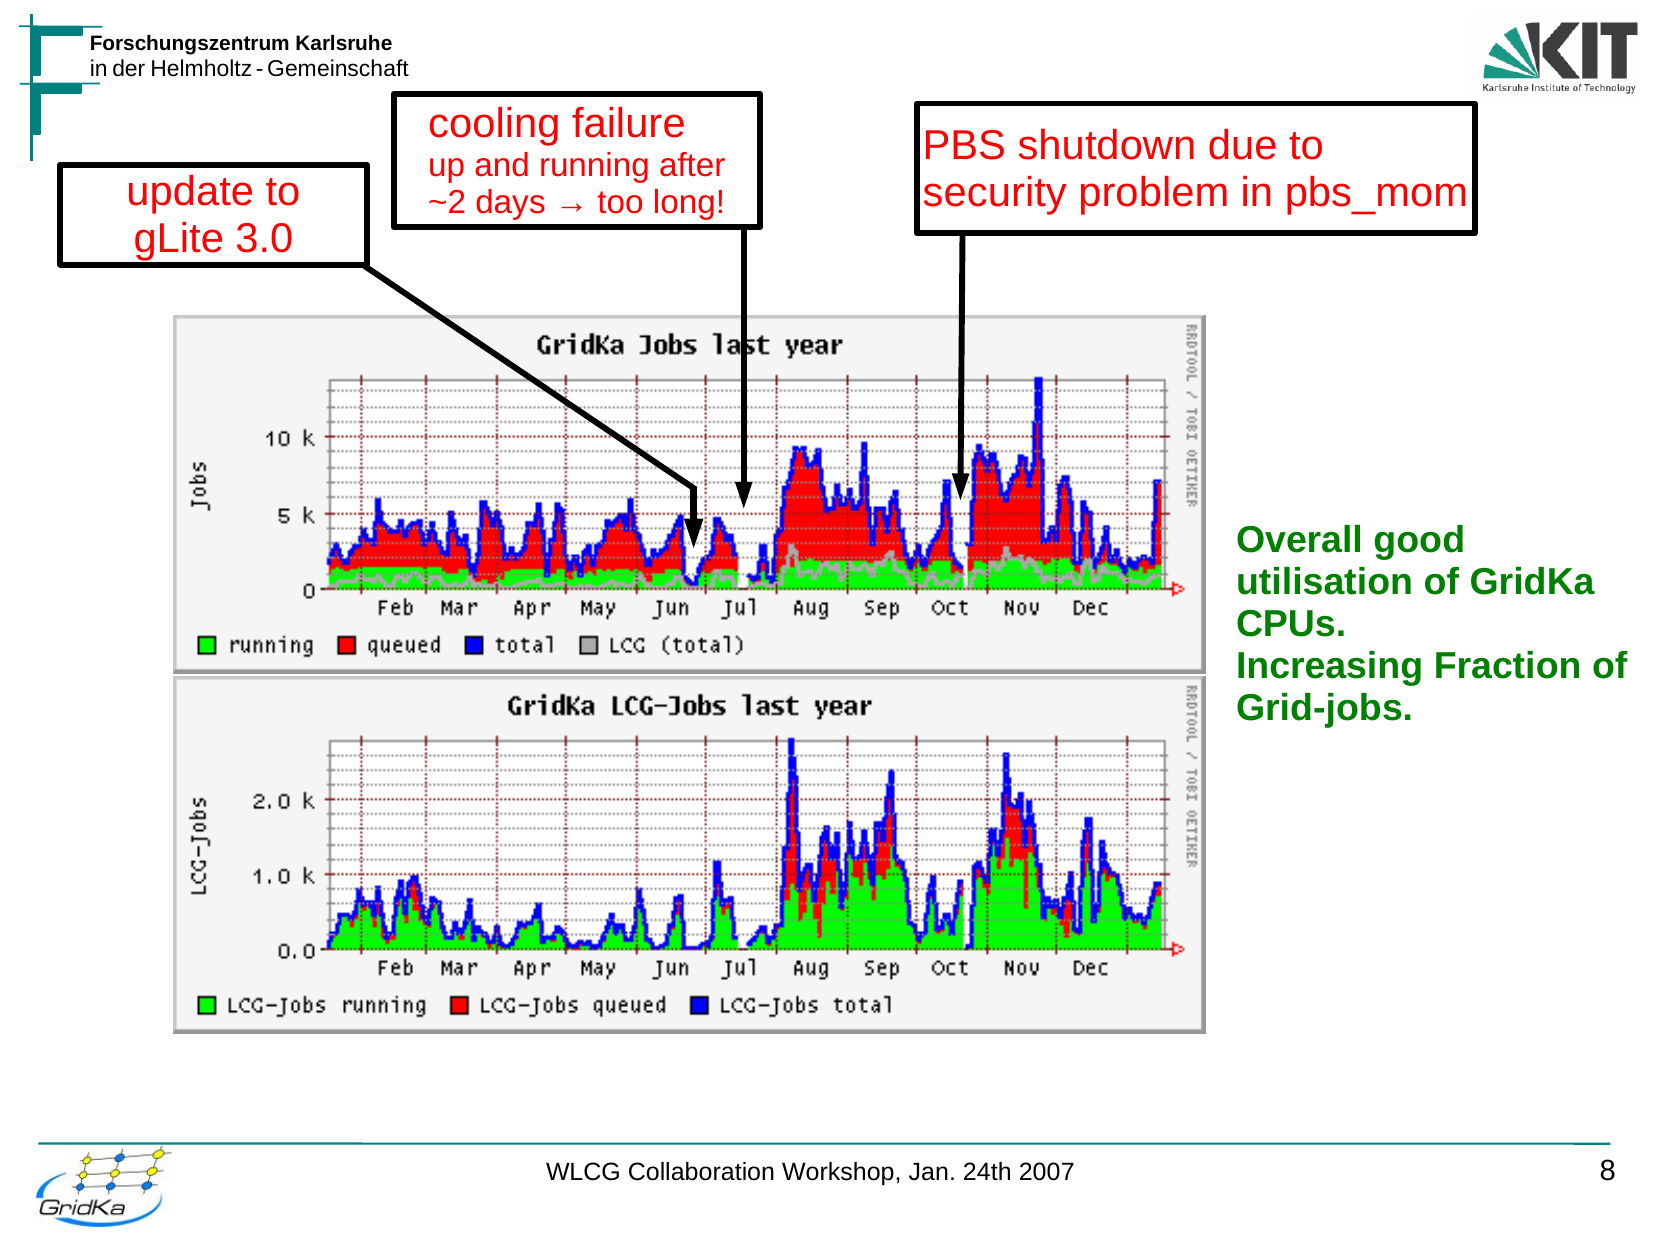

cooling failure
up and running after
~2 days → too long!
PBS shutdown due to
security problem in pbs_mom
update to
gLite 3.0
Overall good
utilisation of GridKa
CPUs.
Increasing Fraction of
Grid-jobs.